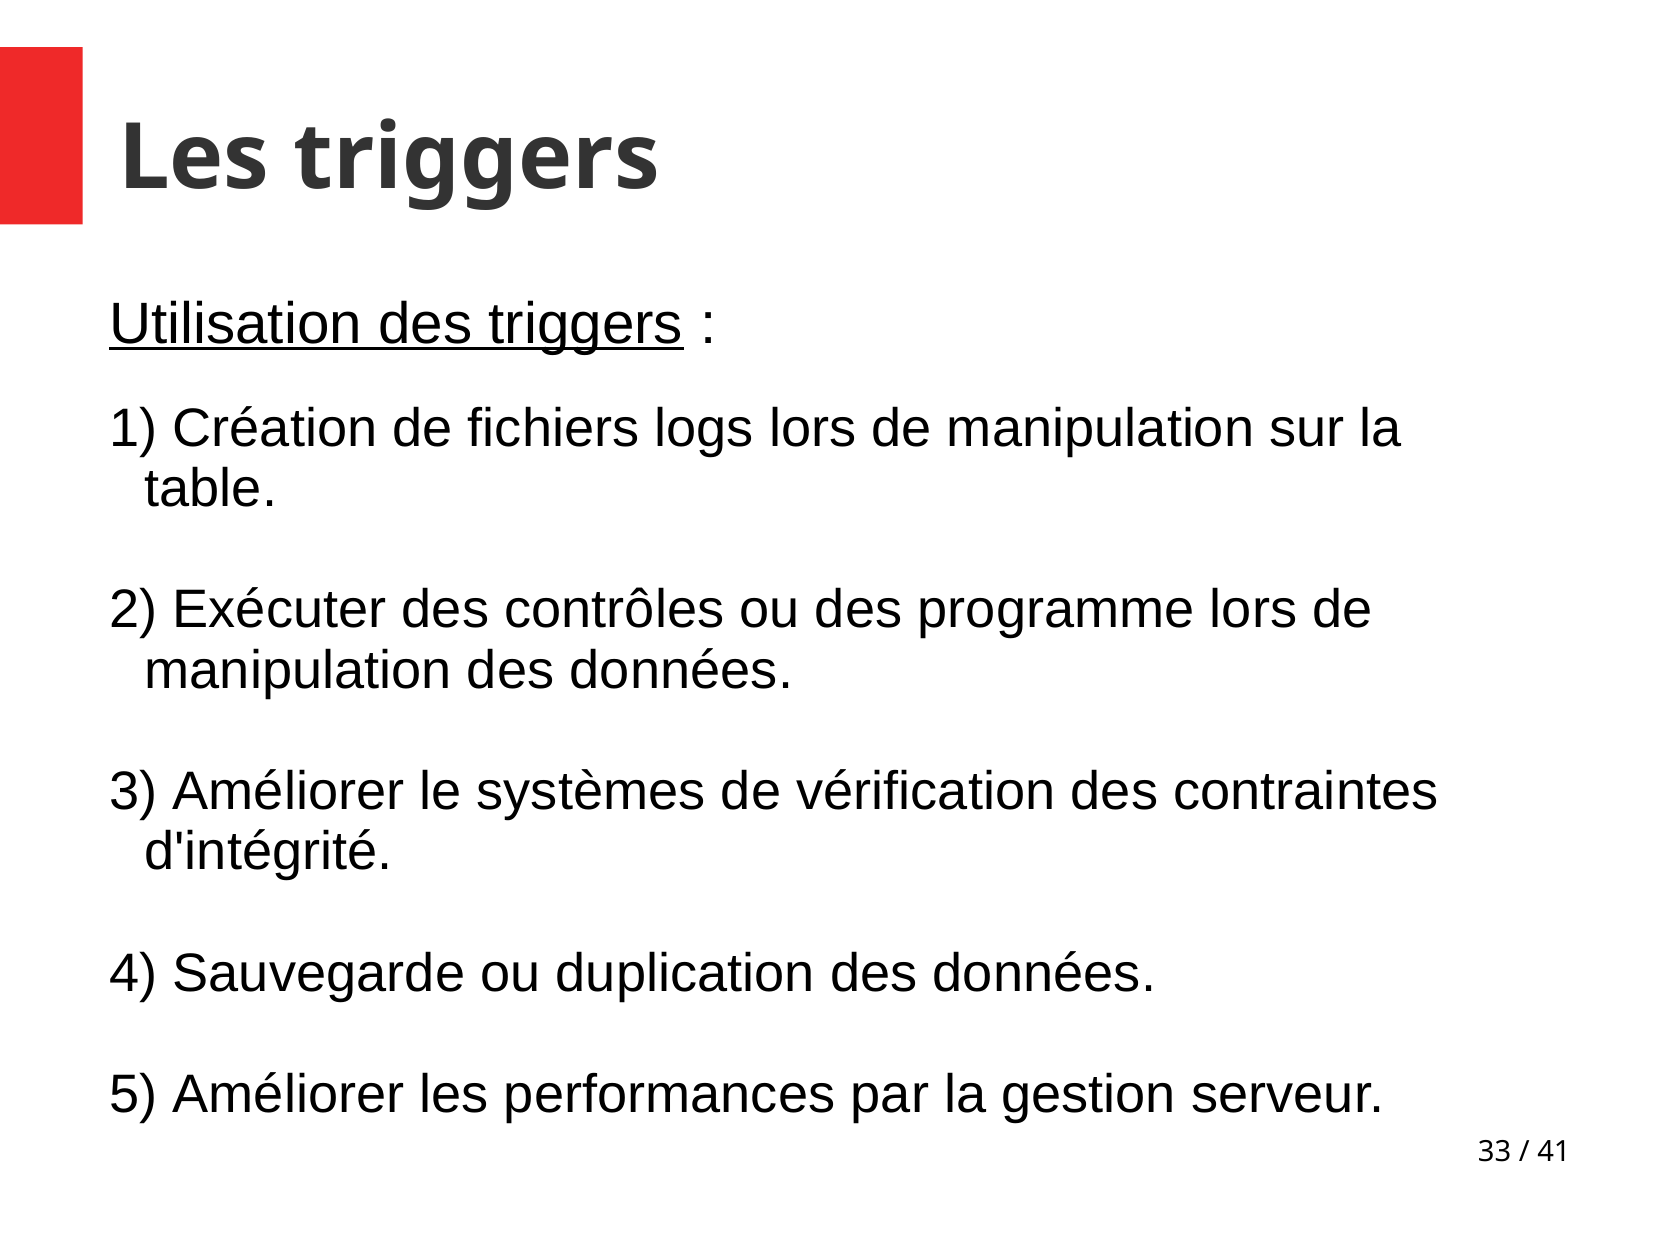

# Les triggers
Utilisation des triggers :
 Création de fichiers logs lors de manipulation sur la table.
 Exécuter des contrôles ou des programme lors de manipulation des données.
 Améliorer le systèmes de vérification des contraintes d'intégrité.
 Sauvegarde ou duplication des données.
 Améliorer les performances par la gestion serveur.
33